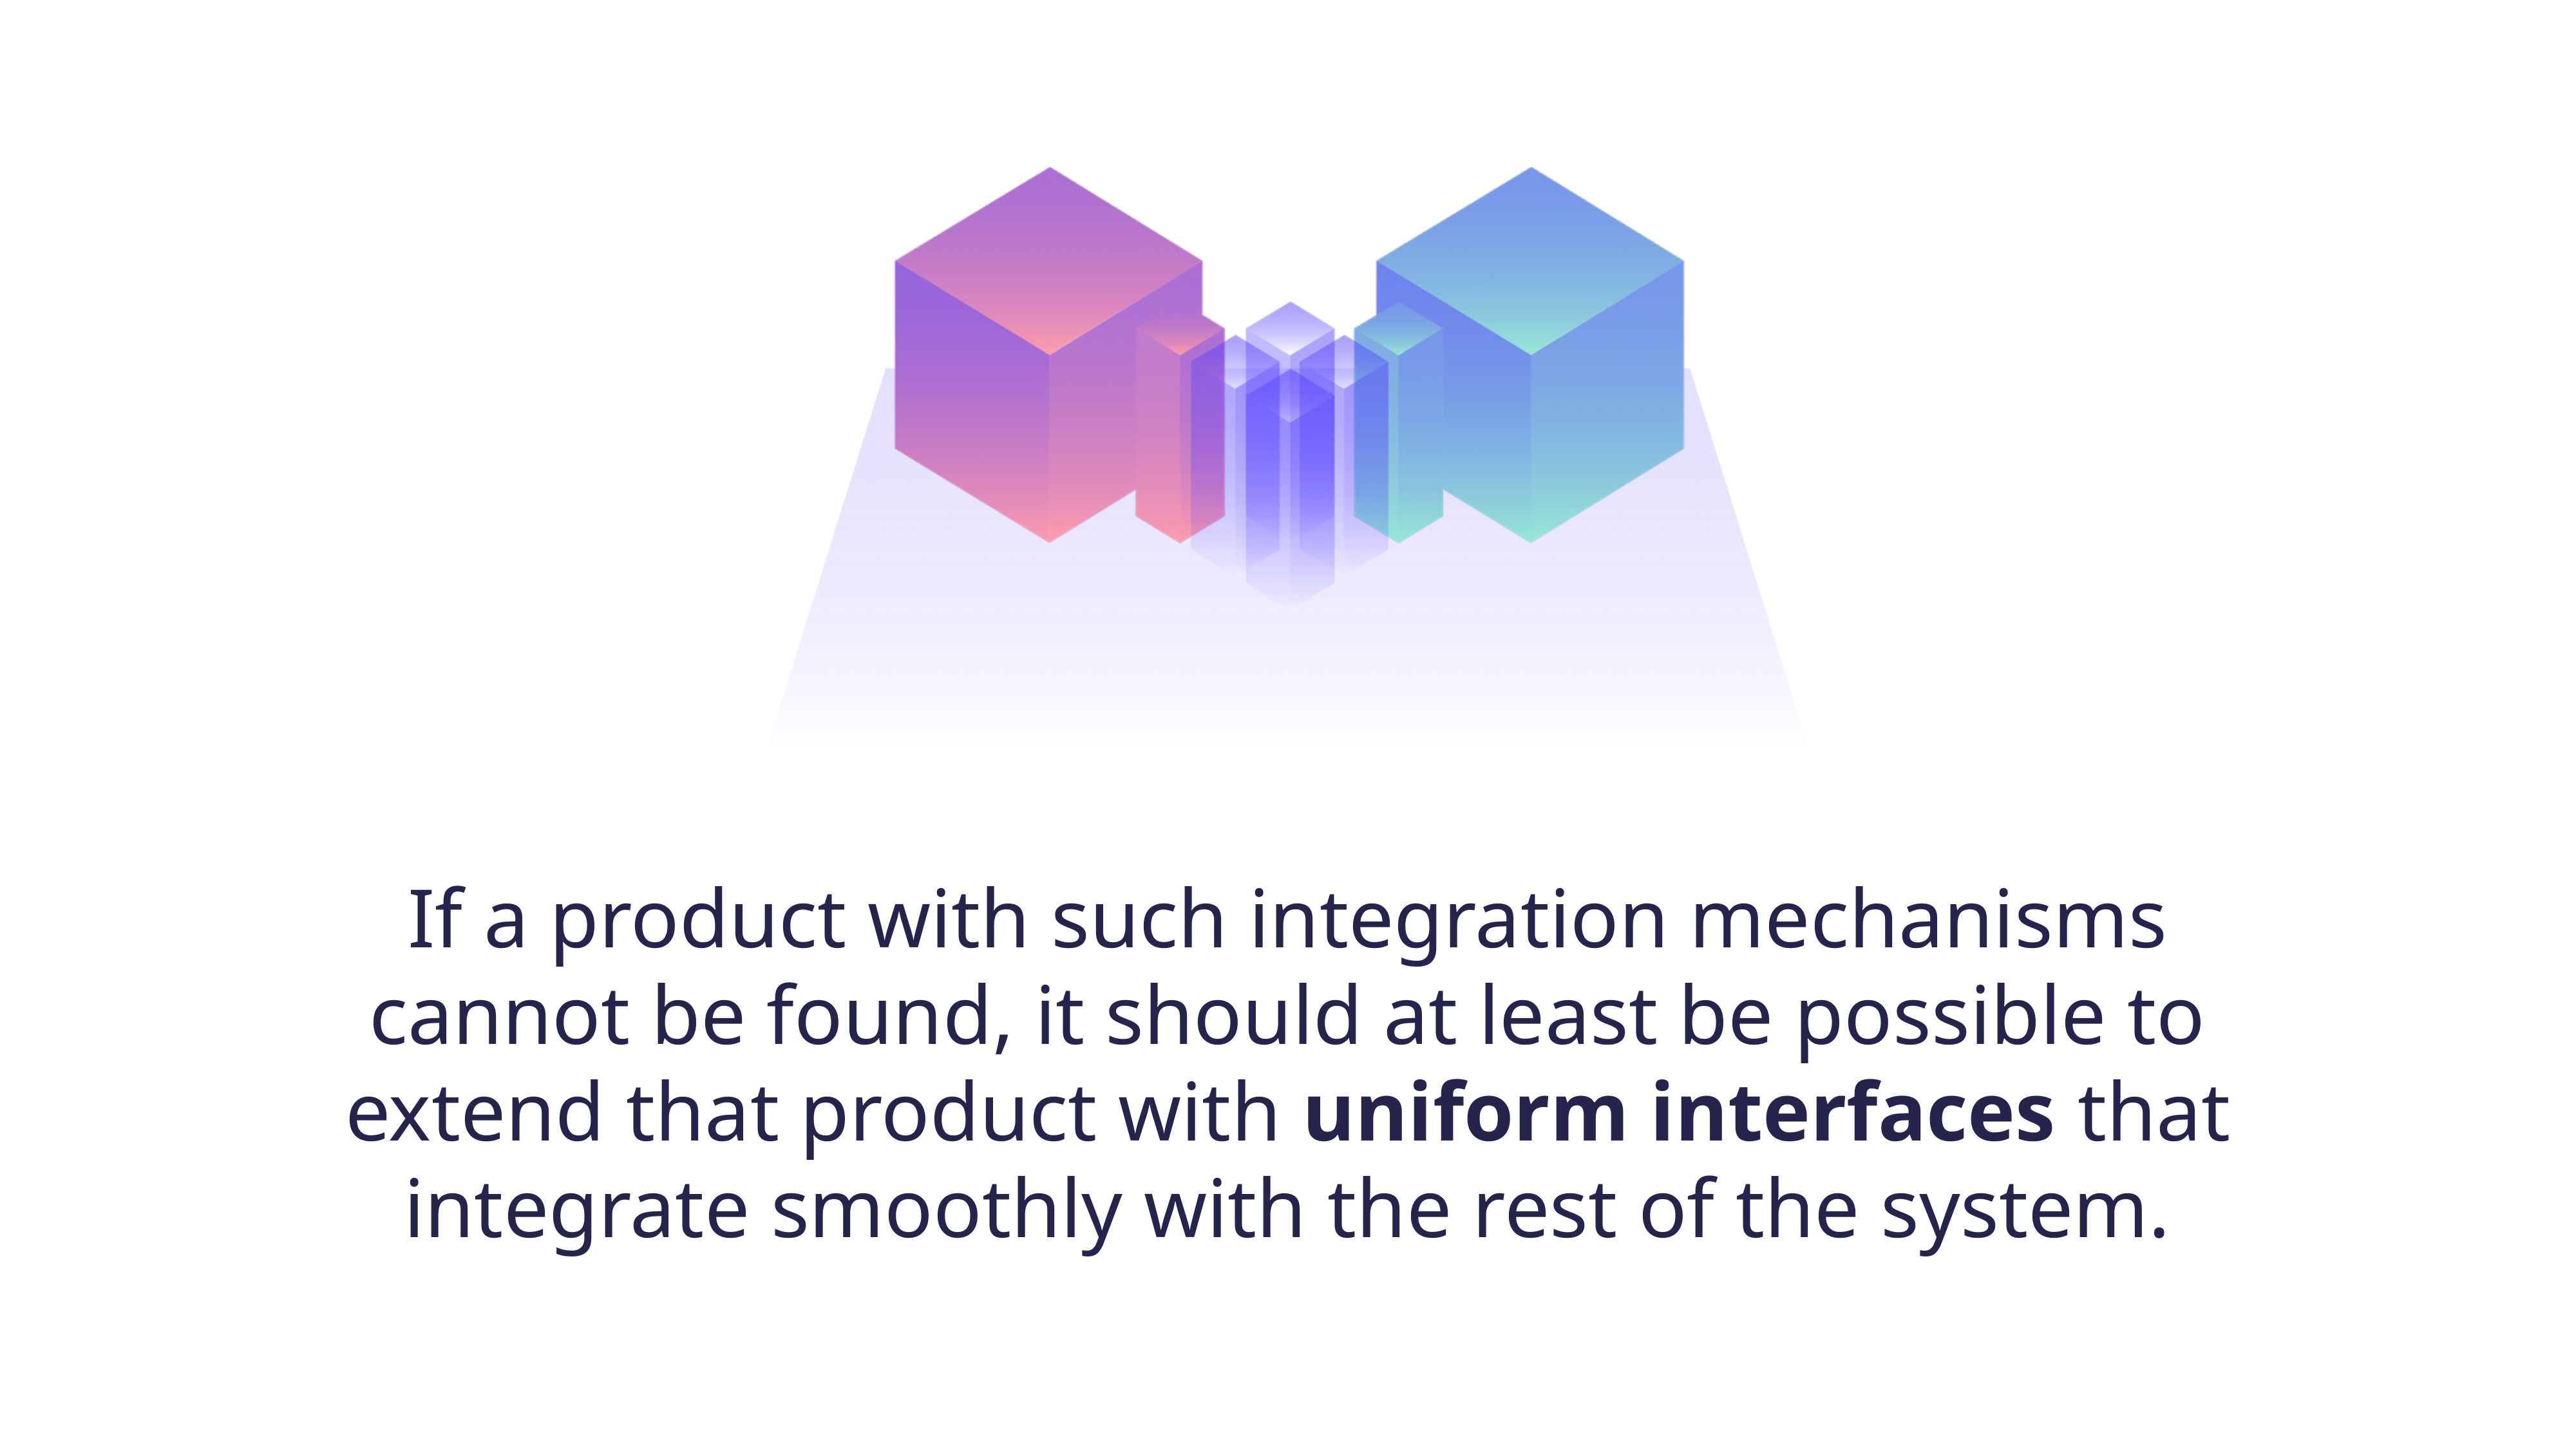

# If a product with such integration mechanisms cannot be found, it should at least be possible to extend that product with uniform interfaces that integrate smoothly with the rest of the system.